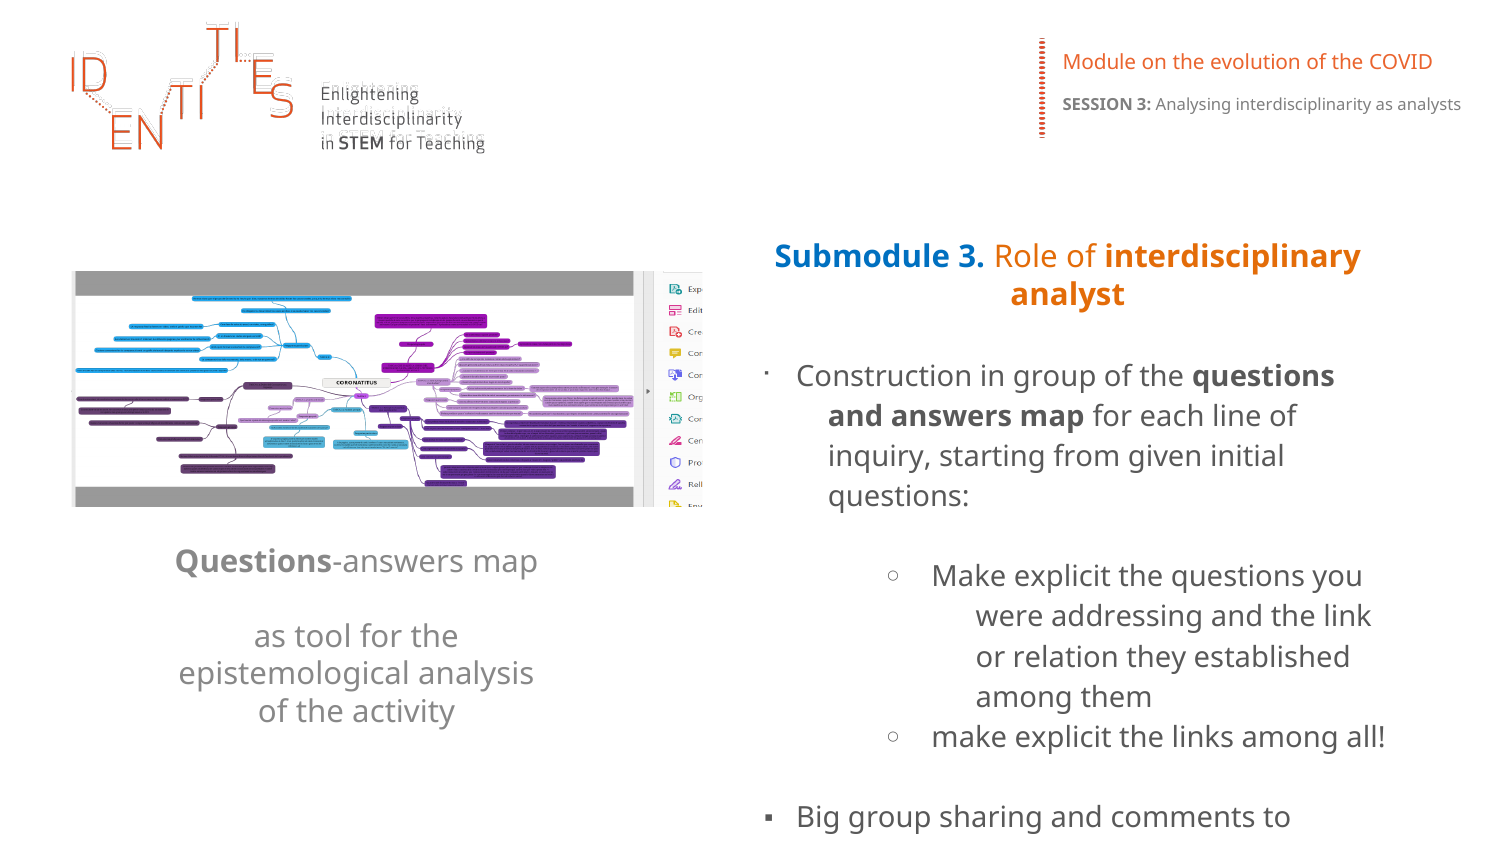

Module on the evolution of the COVID
SESSION 3: Analysing interdisciplinarity as analysts
Submodule 3. Role of interdisciplinary analyst
Construction in group of the questions and answers map for each line of inquiry, starting from given initial questions:
Make explicit the questions you were addressing and the link or relation they established among them
make explicit the links among all!
Big group sharing and comments to highlight links among the lines.
Questions-answers map
as tool for the epistemological analysis of the activity